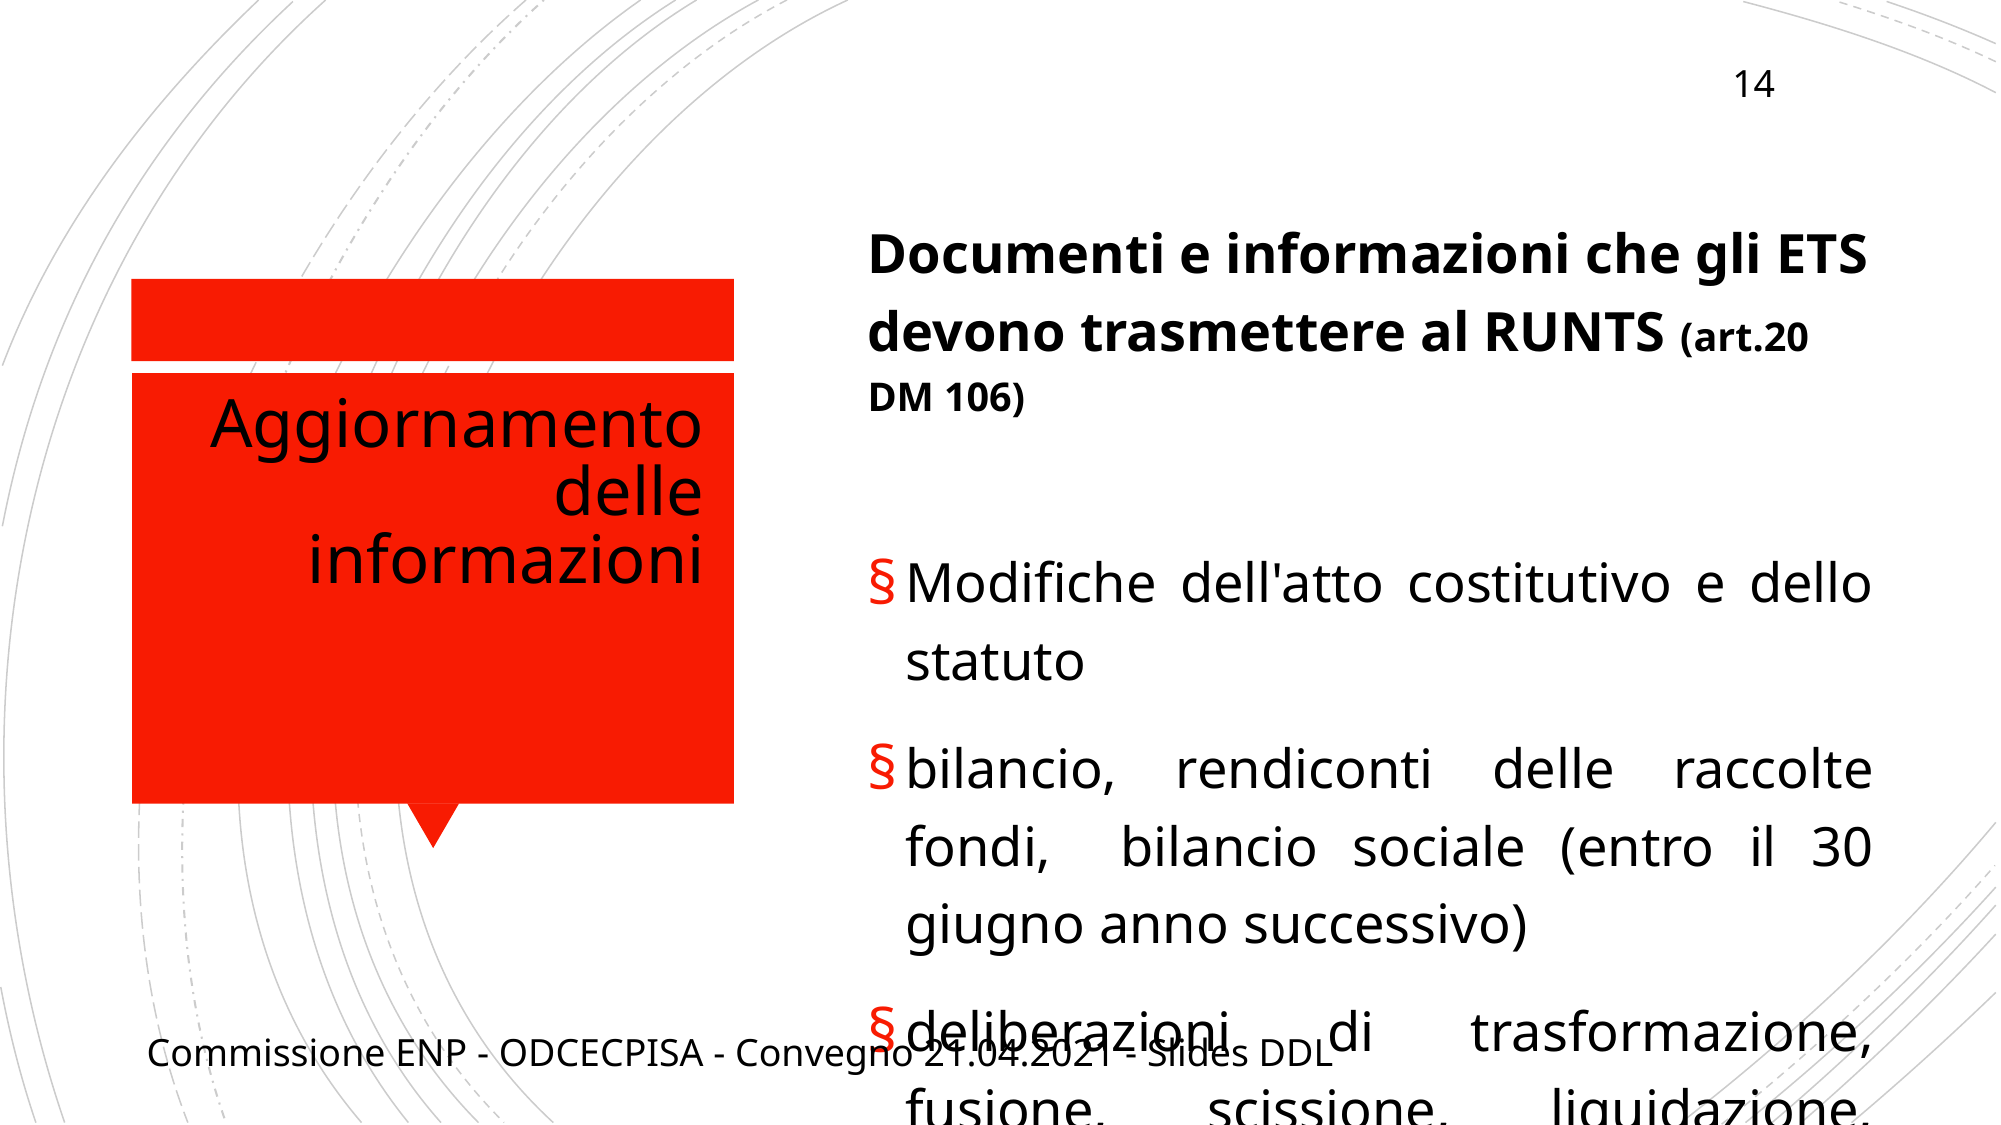

Documenti e informazioni che gli ETS devono trasmettere al RUNTS (art.20 DM 106)
Modifiche dell'atto costitutivo e dello statuto
bilancio, rendiconti delle raccolte fondi, bilancio sociale (entro il 30 giugno anno successivo)
deliberazioni di trasformazione, fusione, scissione, liquidazione, cessazione, estinzione
variazioni delle attività svolte, dei soggetti titolari di cariche sociali
dichiarazione di accreditamento ai fini dell'accesso al contributo del 5 per mille, se successiva all'iscrizione
comunicazione di perdita della natura non commerciale dell'ente (entro 30 gg dalla chiusura del periodo d’imposta)
Numero di soci o associati con diritto di voto in ODV e APS (entro il 30 giugno di ogni anno)
Riduzione di numero di soci inferiore a 7 in ODV e APS (entro 30 gg dal verificarsi dell’evento)
Soggetti deputati:
il rappresentante legale dell'ETS / della rete associativa cui l'ETS aderisce;
uno o più amministratori dell'ETS o, in mancanza, i componenti dell'organo di controllo
professionisti iscritti all'albo (limitatamente al deposito atti e con esclusione dell'aggiornamento delle informazioni)
# Aggiornamento delle informazioni
Commissione ENP - ODCECPISA - Convegno 21.04.2021 - Slides DDL